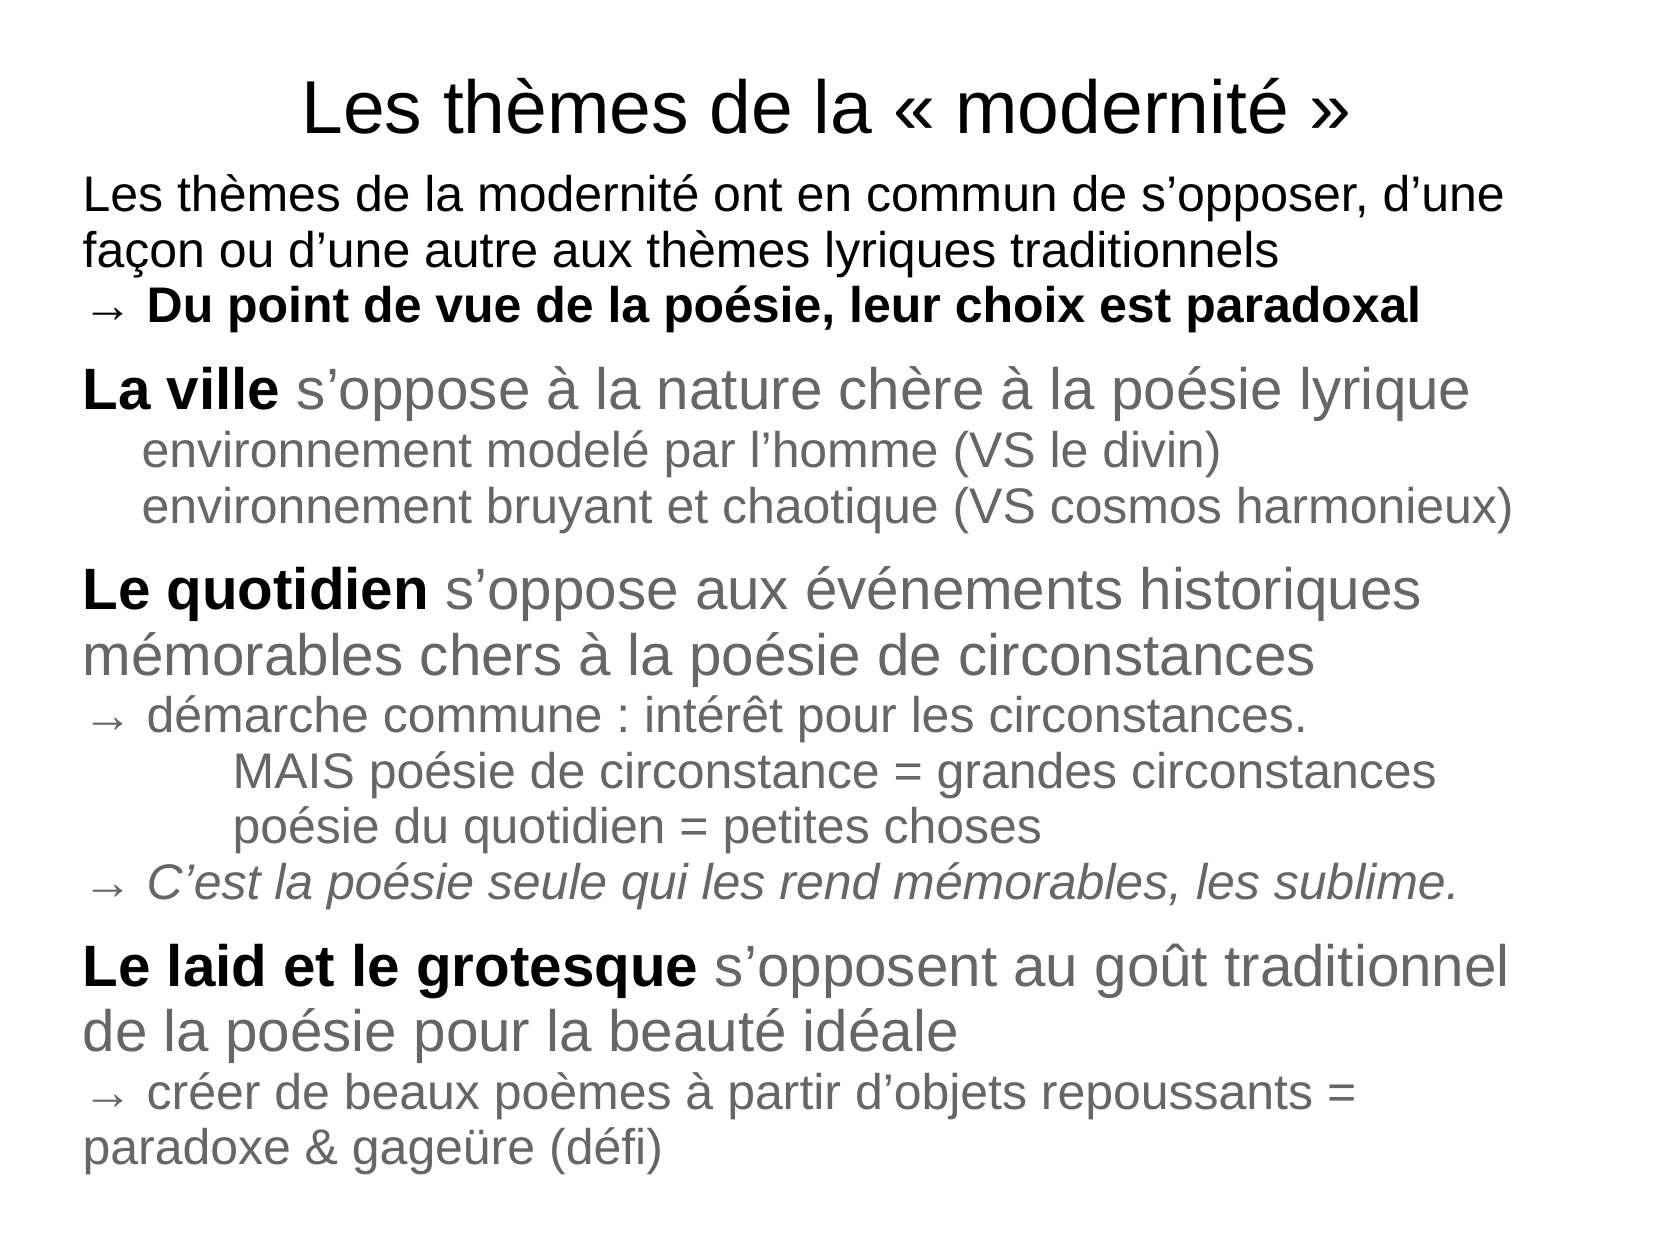

# Les thèmes de la « modernité »
Les thèmes de la modernité ont en commun de s’opposer, d’une façon ou d’une autre aux thèmes lyriques traditionnels
→ Du point de vue de la poésie, leur choix est paradoxal
La ville s’oppose à la nature chère à la poésie lyrique
environnement modelé par l’homme (VS le divin)
environnement bruyant et chaotique (VS cosmos harmonieux)
Le quotidien s’oppose aux événements historiques mémorables chers à la poésie de circonstances
→ démarche commune : intérêt pour les circonstances.
MAIS poésie de circonstance = grandes circonstances
poésie du quotidien = petites choses
→ C’est la poésie seule qui les rend mémorables, les sublime.
Le laid et le grotesque s’opposent au goût traditionnel de la poésie pour la beauté idéale
→ créer de beaux poèmes à partir d’objets repoussants = paradoxe & gageüre (défi)